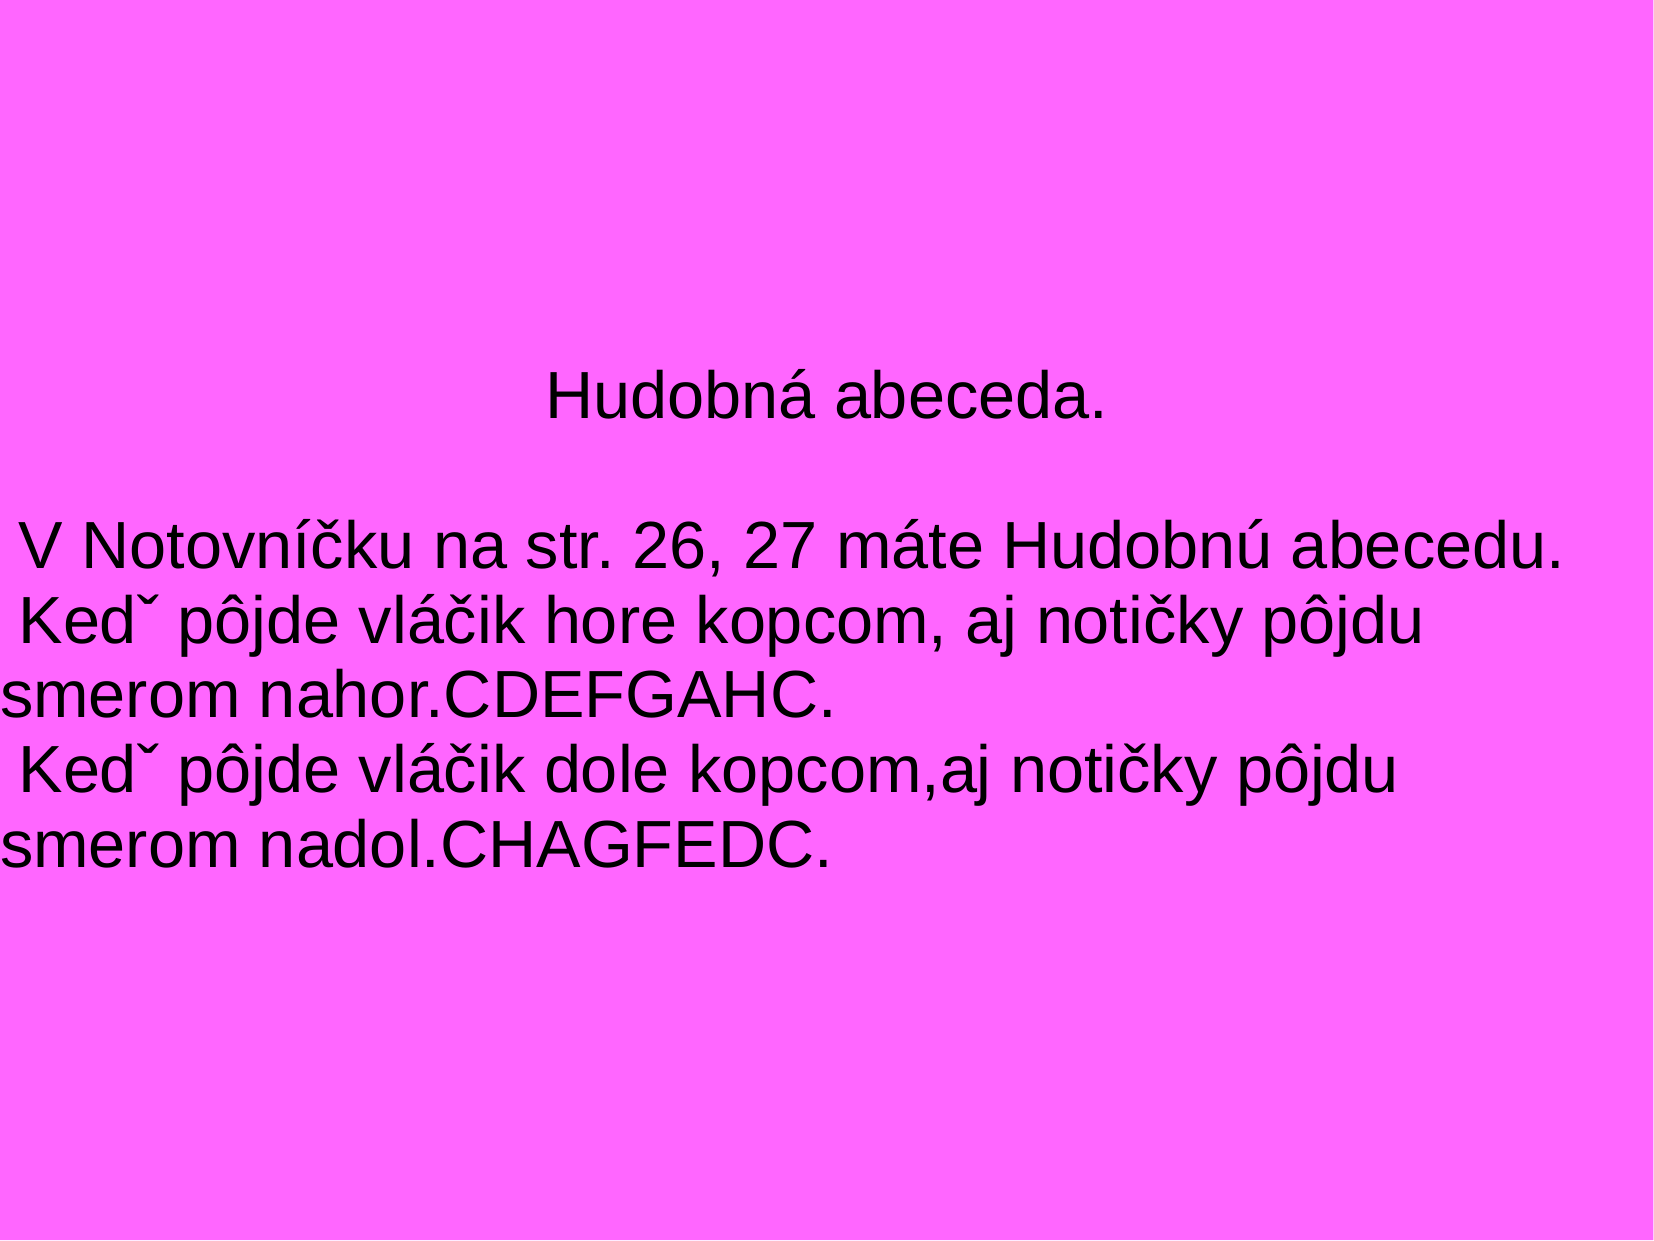

Hudobná abeceda.
 V Notovníčku na str. 26, 27 máte Hudobnú abecedu.
 Kedˇ pôjde vláčik hore kopcom, aj notičky pôjdu smerom nahor.CDEFGAHC.
 Kedˇ pôjde vláčik dole kopcom,aj notičky pôjdu smerom nadol.CHAGFEDC.
#